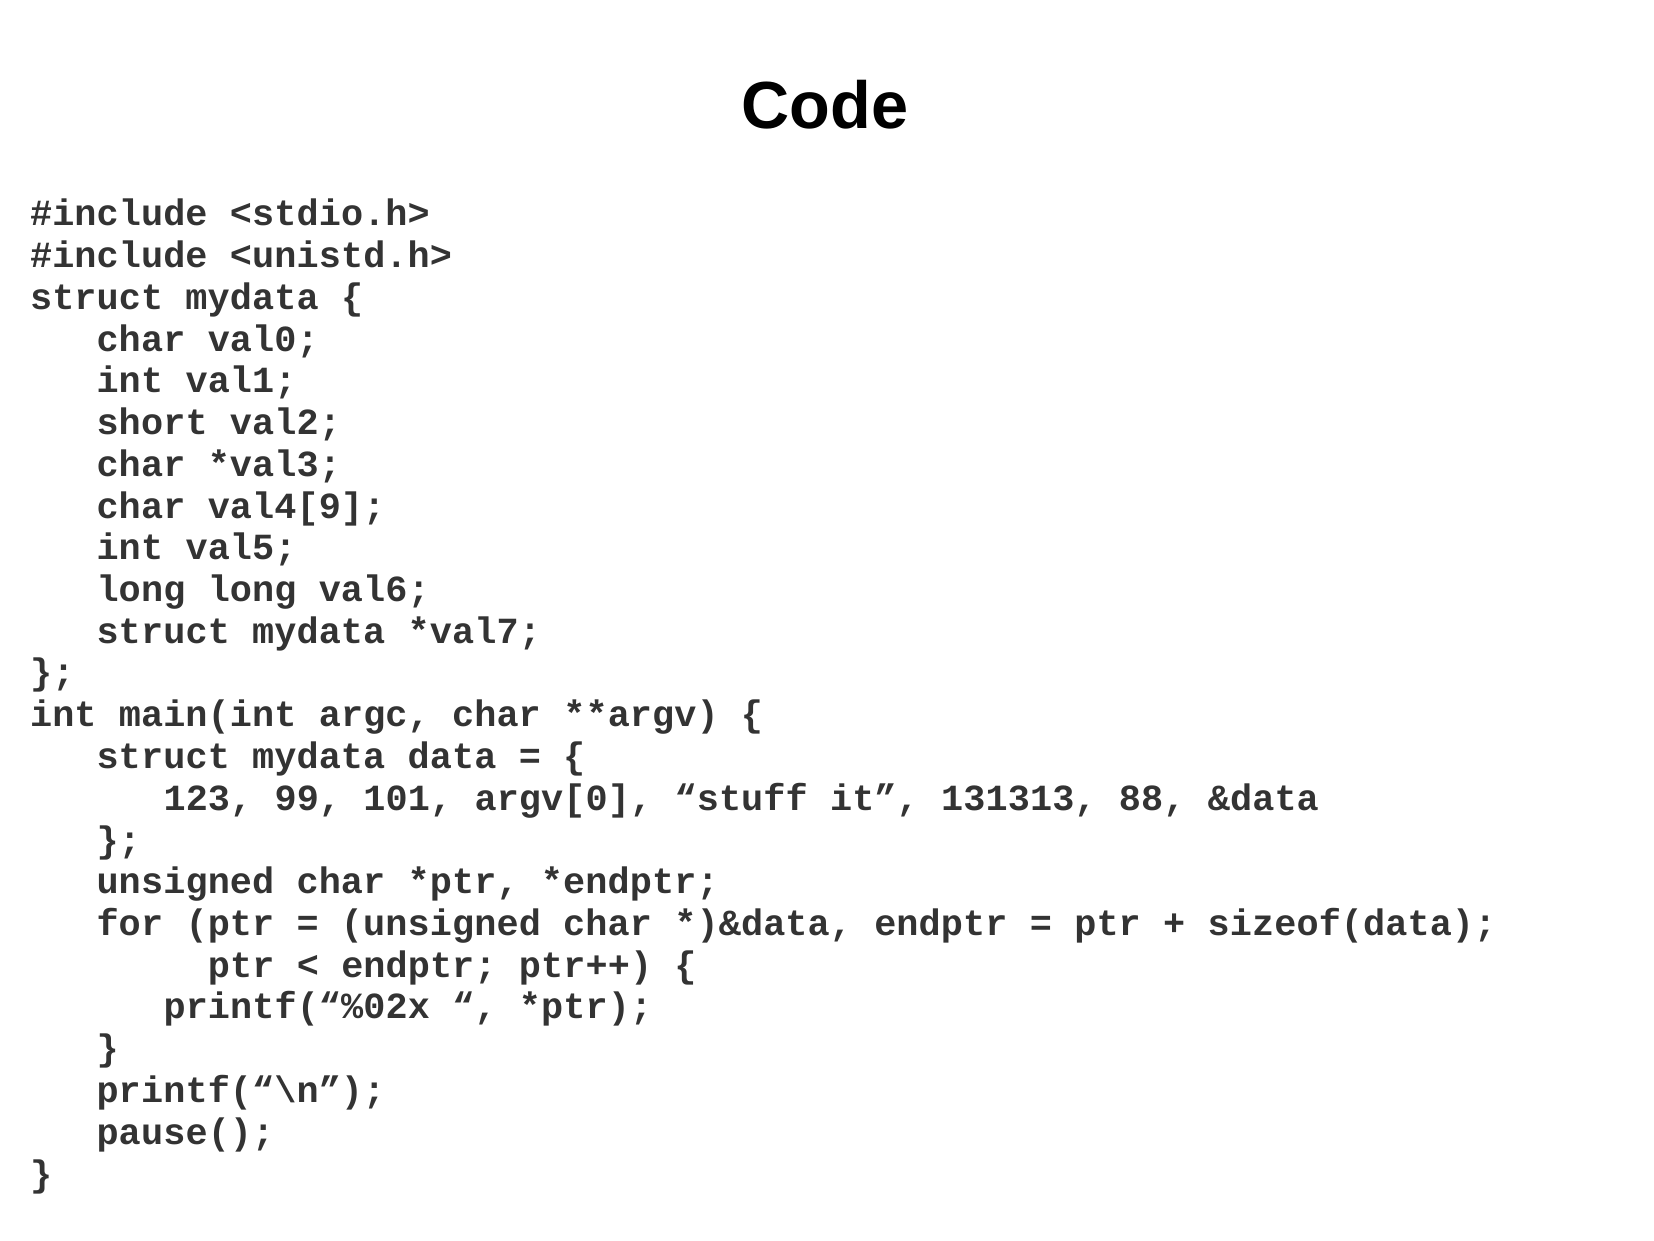

# Code
#include <stdio.h>
#include <unistd.h>
struct mydata {
 char val0;
 int val1;
 short val2;
 char *val3;
 char val4[9];
 int val5;
 long long val6;
 struct mydata *val7;
};
int main(int argc, char **argv) {
 struct mydata data = {
 123, 99, 101, argv[0], “stuff it”, 131313, 88, &data
 };
 unsigned char *ptr, *endptr;
 for (ptr = (unsigned char *)&data, endptr = ptr + sizeof(data);
 ptr < endptr; ptr++) {
 printf(“%02x “, *ptr);
 }
 printf(“\n”);
 pause();
}